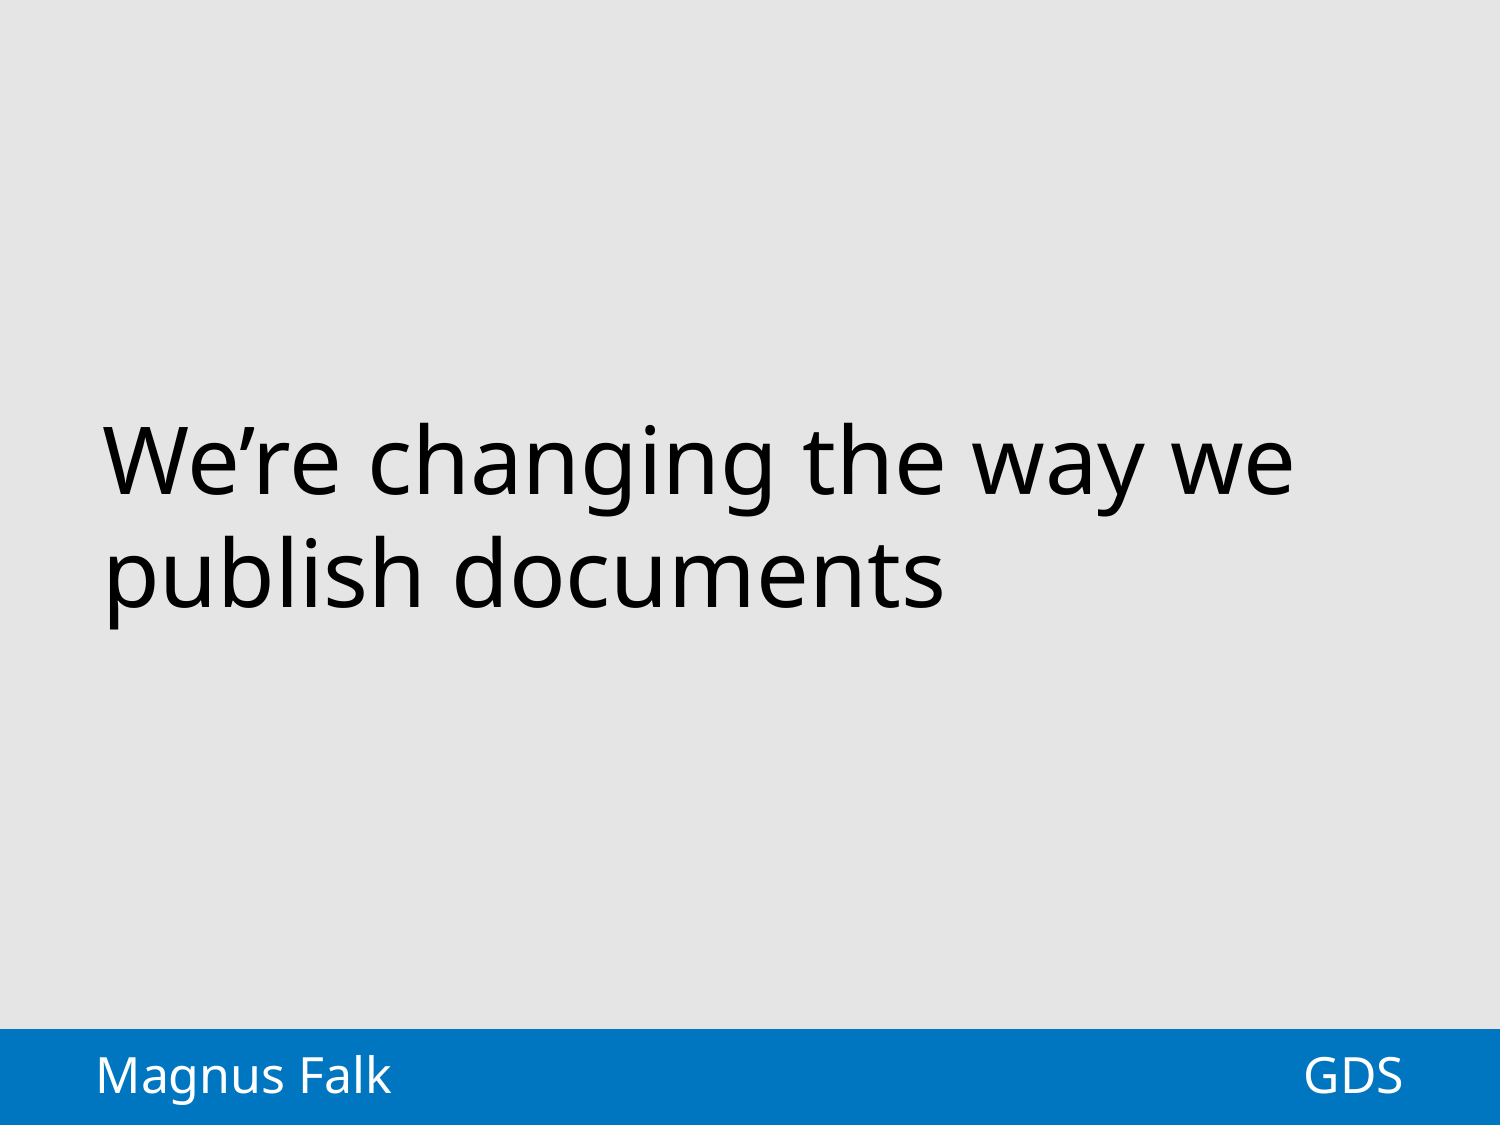

# We’re changing the way we publish documents
Magnus Falk
GDS